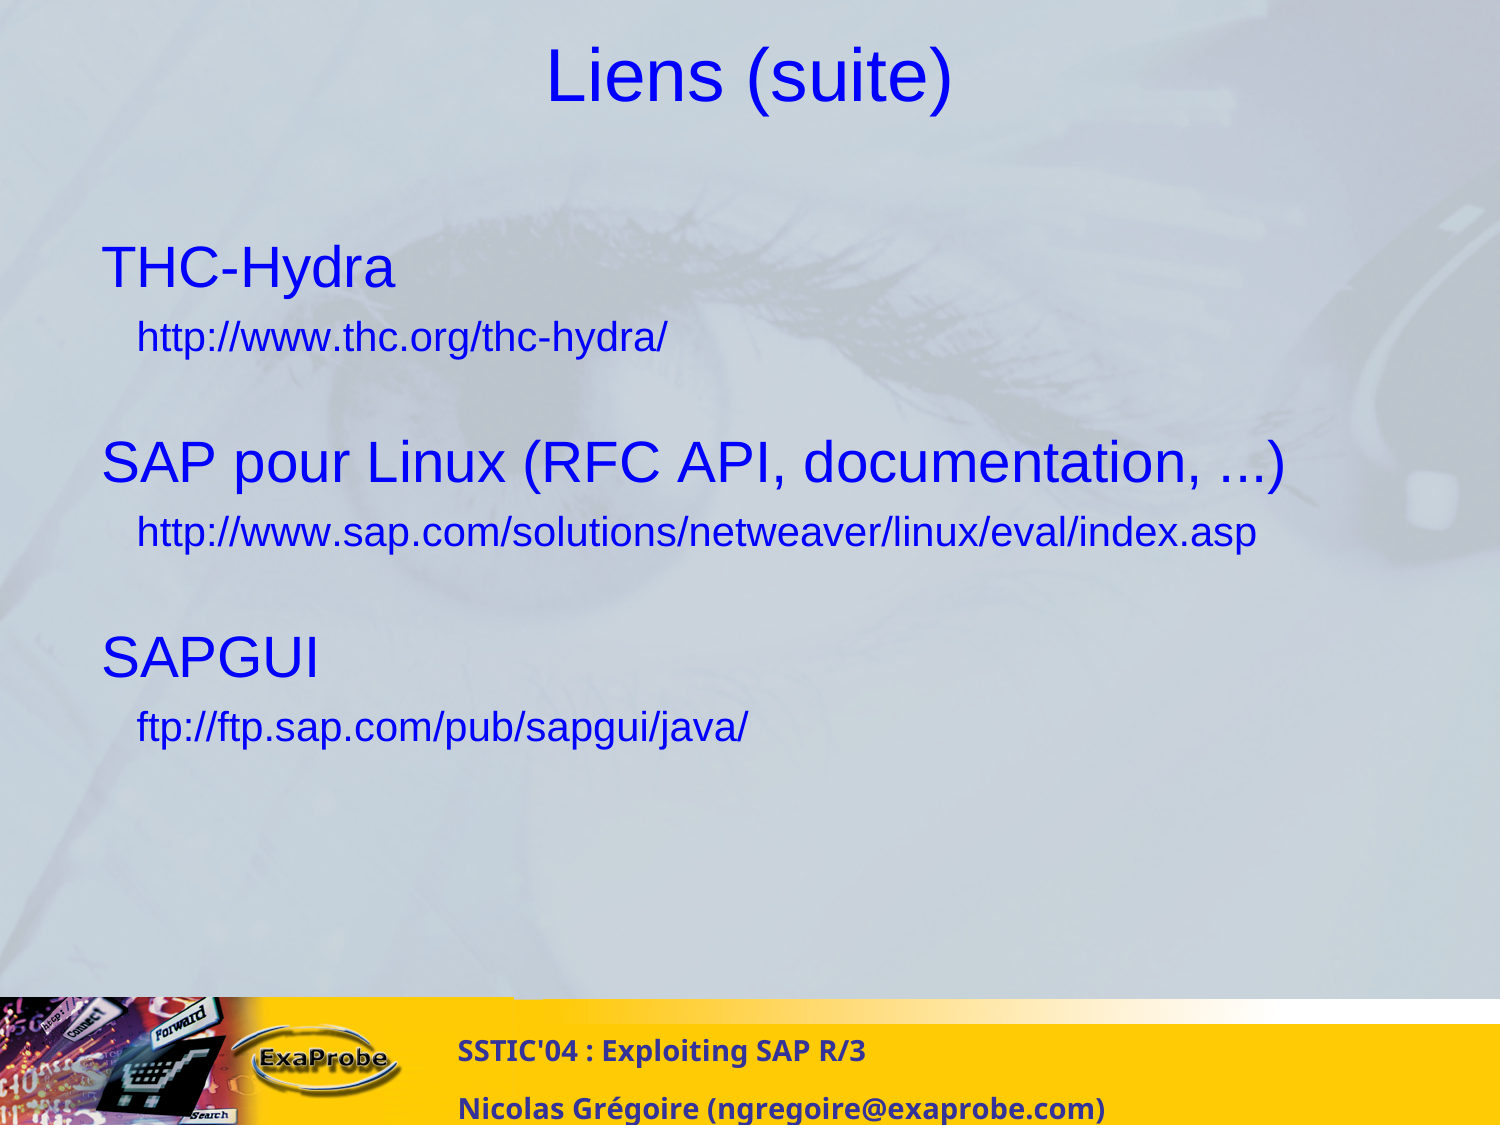

# Liens (suite)
THC-Hydra
http://www.thc.org/thc-hydra/
SAP pour Linux (RFC API, documentation, ...)
http://www.sap.com/solutions/netweaver/linux/eval/index.asp
SAPGUI
ftp://ftp.sap.com/pub/sapgui/java/